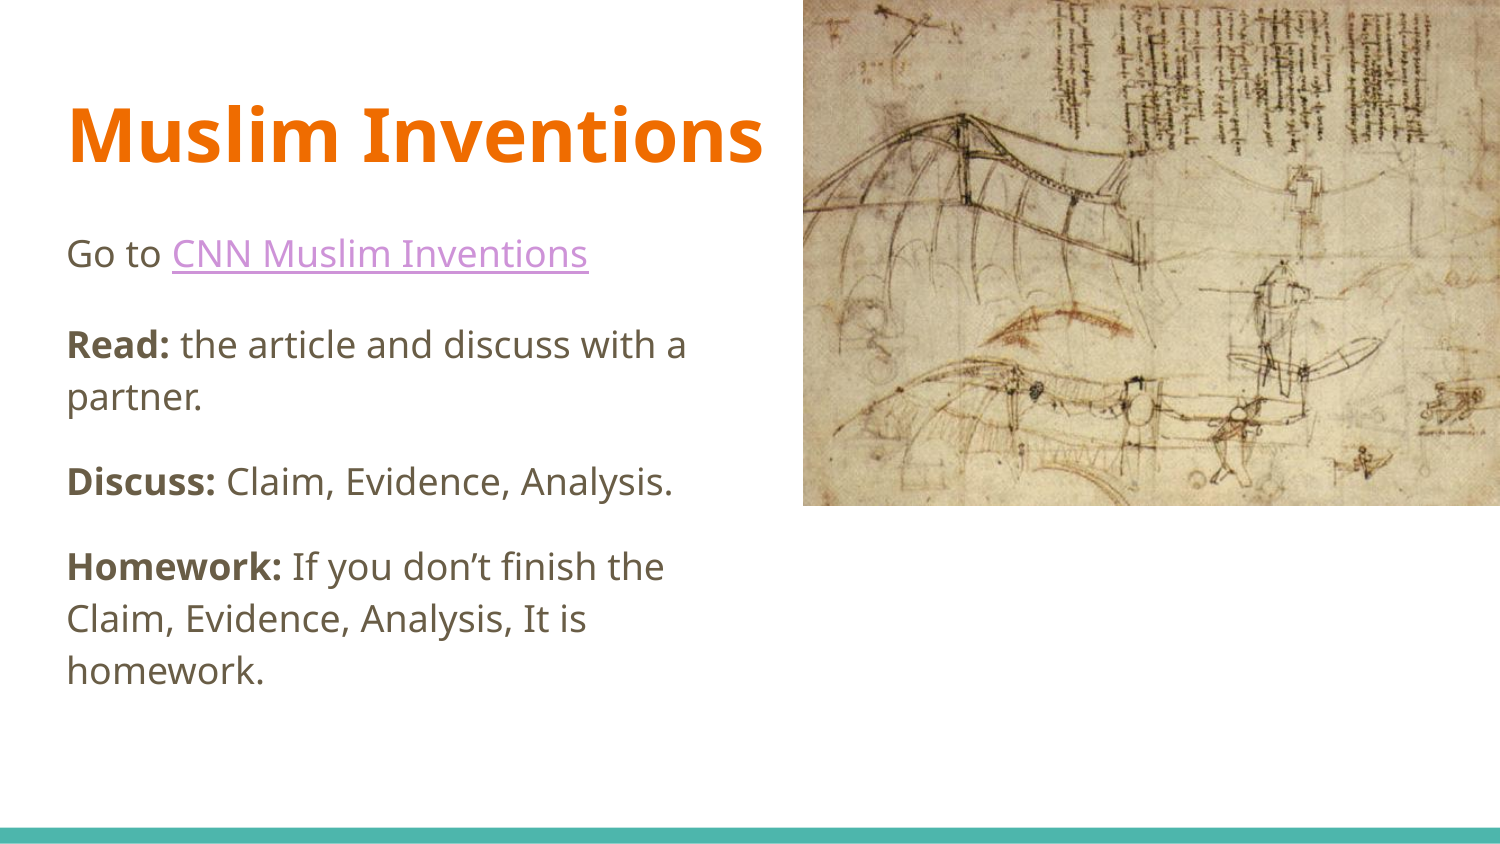

# Muslim Inventions
Go to CNN Muslim Inventions
Read: the article and discuss with a partner.
Discuss: Claim, Evidence, Analysis.
Homework: If you don’t finish the Claim, Evidence, Analysis, It is homework.